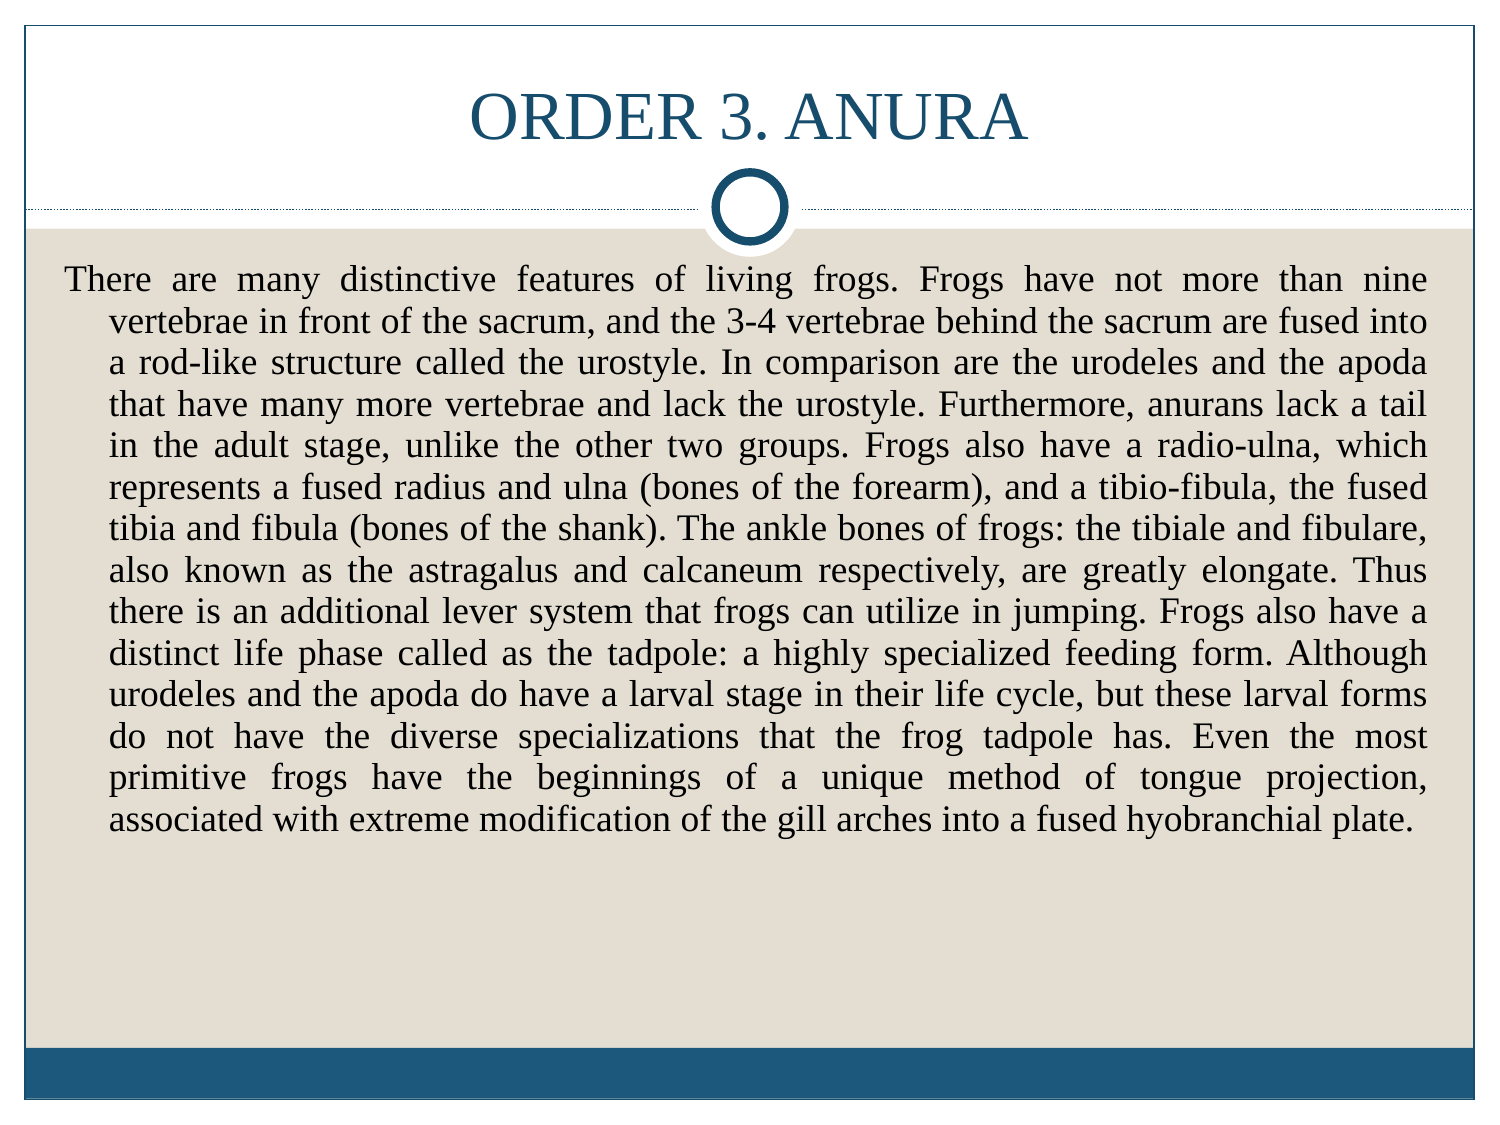

# ORDER 3. ANURA
There are many distinctive features of living frogs. Frogs have not more than nine vertebrae in front of the sacrum, and the 3-4 vertebrae behind the sacrum are fused into a rod-like structure called the urostyle. In comparison are the urodeles and the apoda that have many more vertebrae and lack the urostyle. Furthermore, anurans lack a tail in the adult stage, unlike the other two groups. Frogs also have a radio-ulna, which represents a fused radius and ulna (bones of the forearm), and a tibio-fibula, the fused tibia and fibula (bones of the shank). The ankle bones of frogs: the tibiale and fibulare, also known as the astragalus and calcaneum respectively, are greatly elongate. Thus there is an additional lever system that frogs can utilize in jumping. Frogs also have a distinct life phase called as the tadpole: a highly specialized feeding form. Although urodeles and the apoda do have a larval stage in their life cycle, but these larval forms do not have the diverse specializations that the frog tadpole has. Even the most primitive frogs have the beginnings of a unique method of tongue projection, associated with extreme modification of the gill arches into a fused hyobranchial plate.